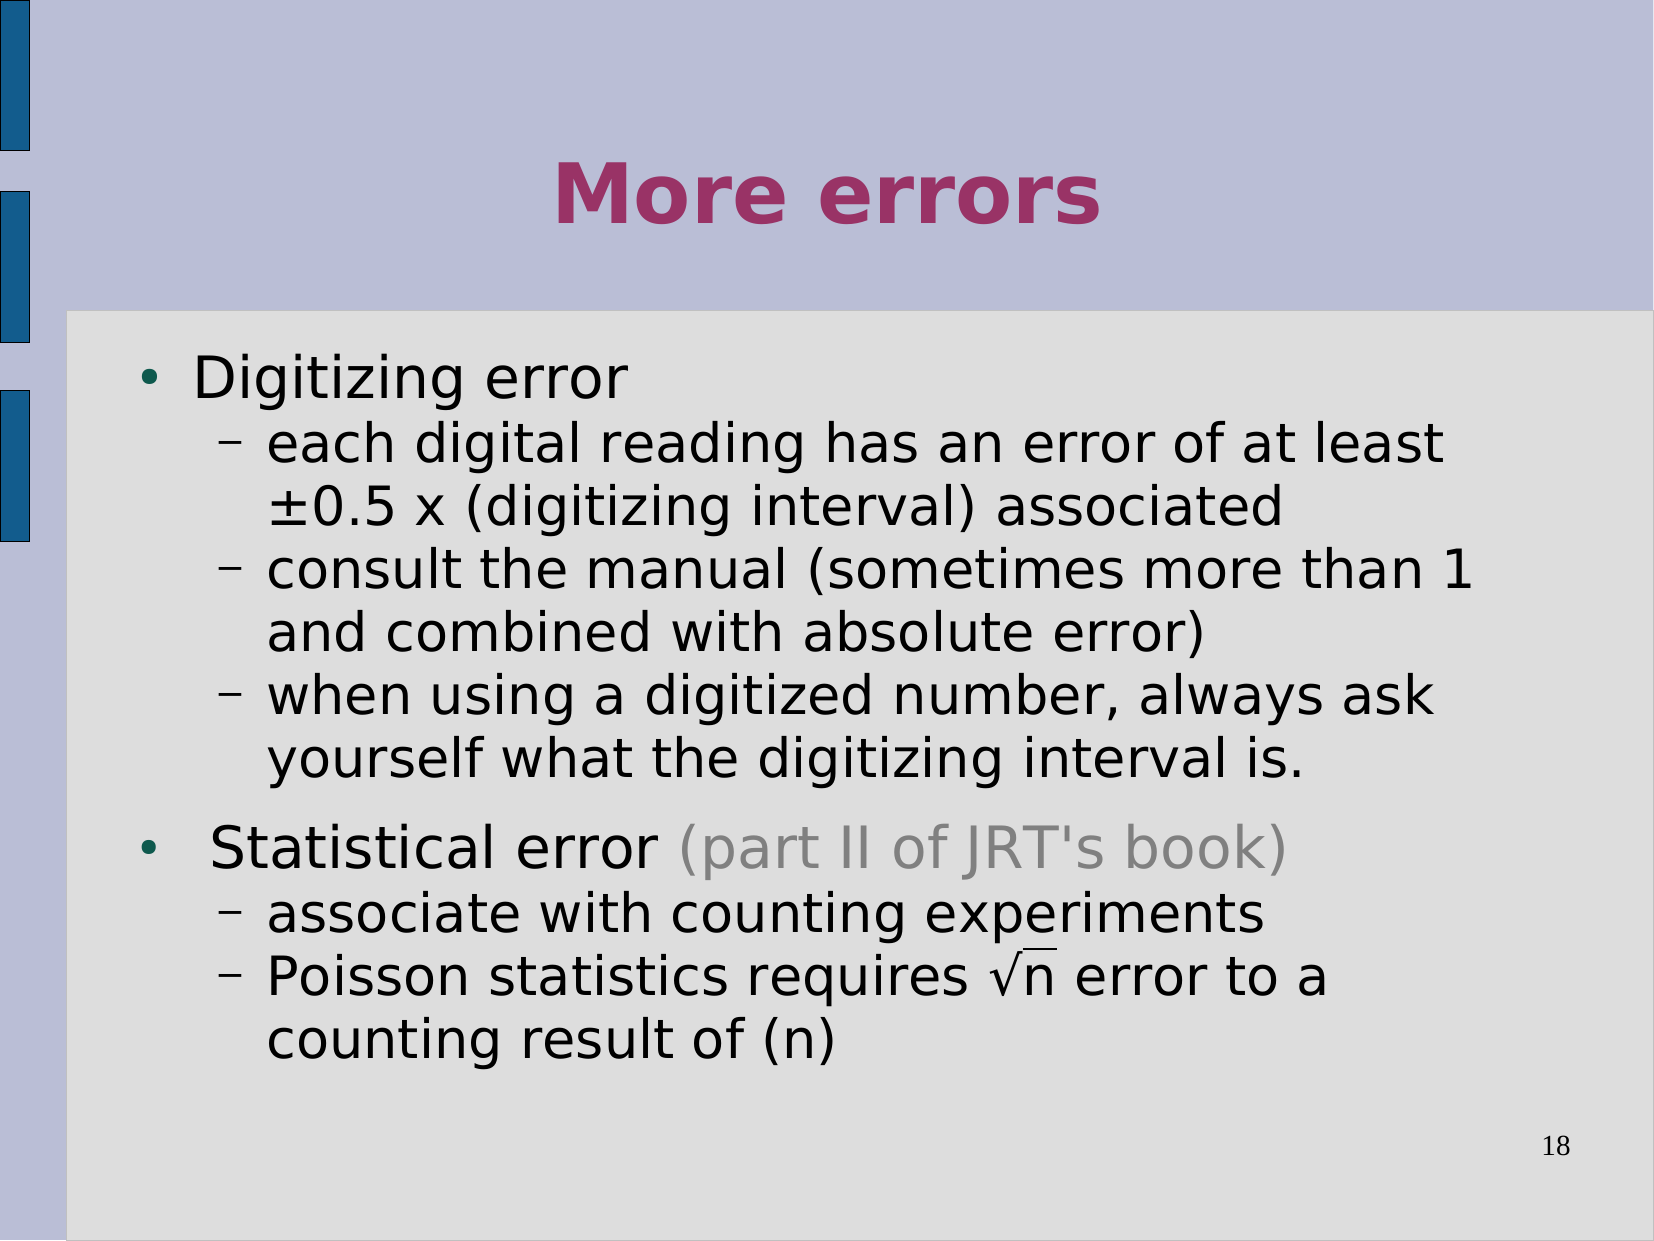

# More errors
Digitizing error
each digital reading has an error of at least ±0.5 x (digitizing interval) associated
consult the manual (sometimes more than 1 and combined with absolute error)
when using a digitized number, always ask yourself what the digitizing interval is.
 Statistical error (part II of JRT's book)
associate with counting experiments
Poisson statistics requires √n error to a counting result of (n)
18